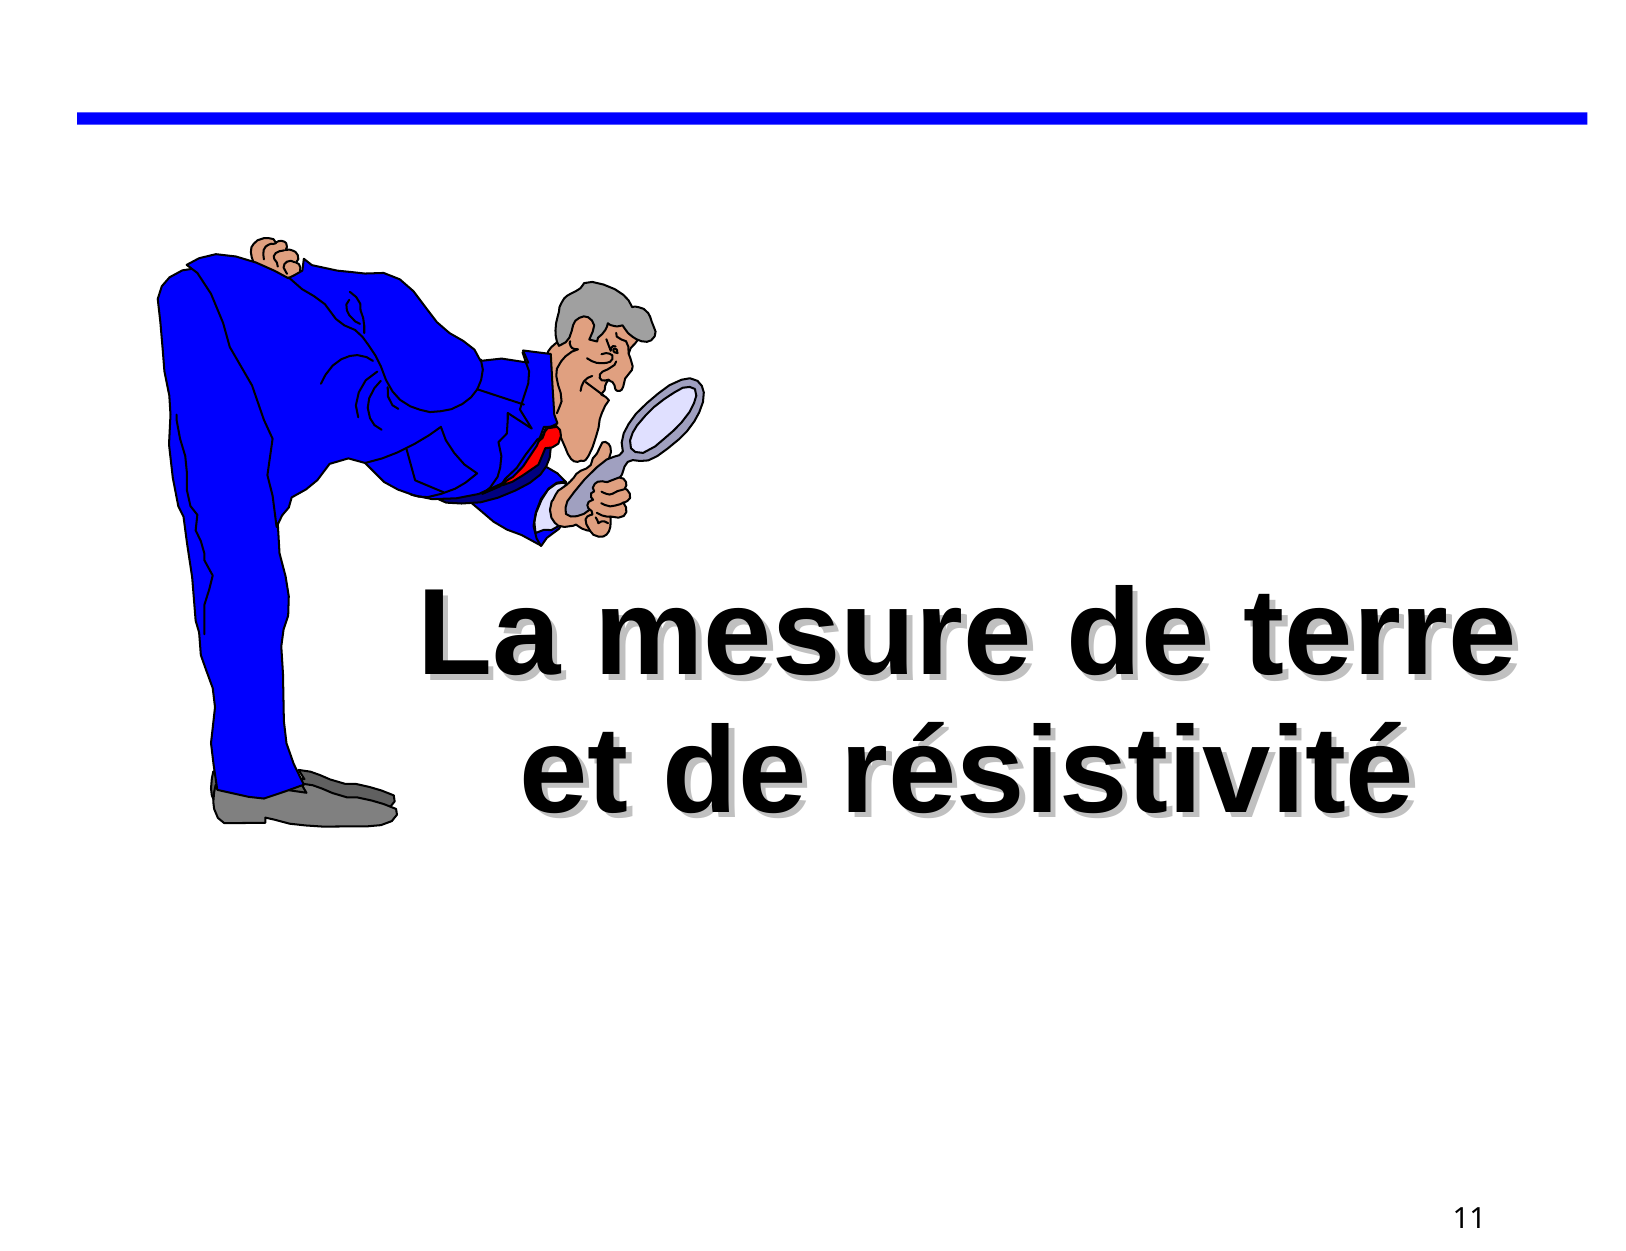

La mesure de terre
et de résistivité